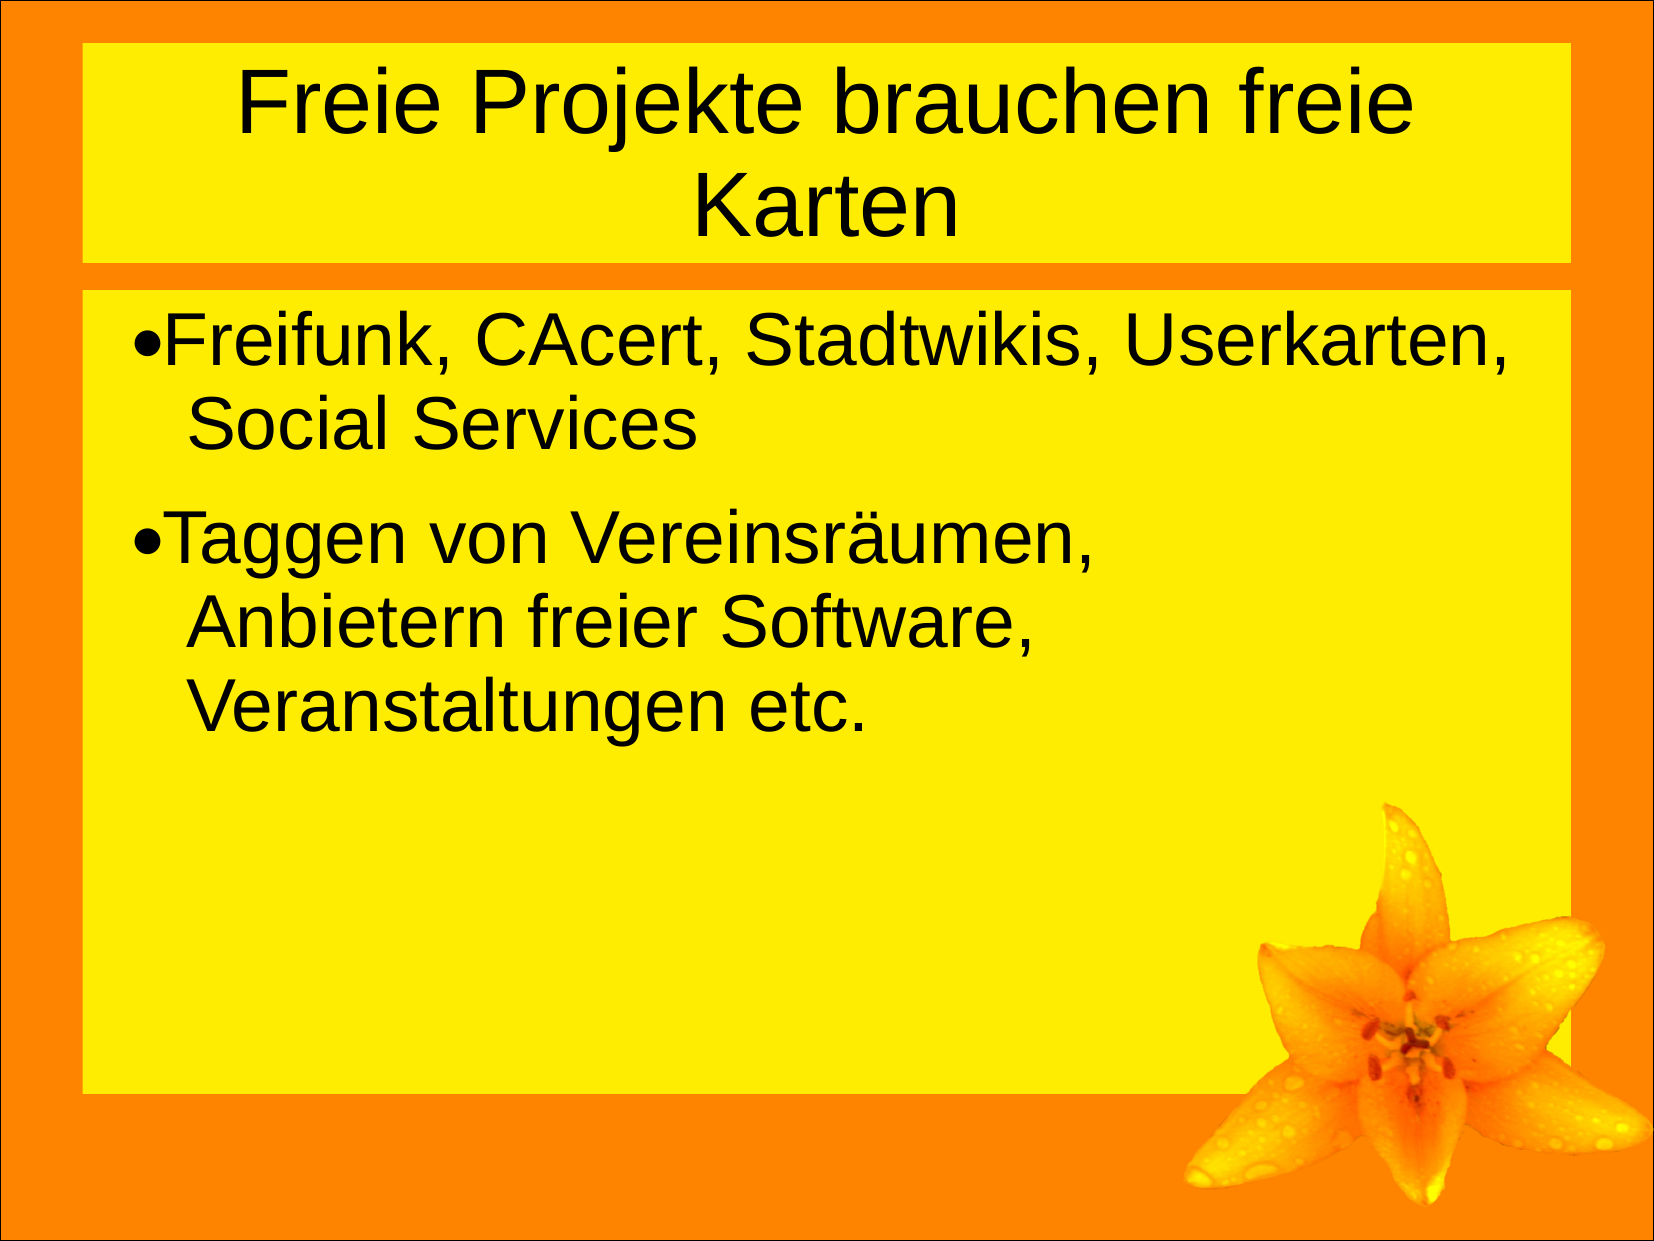

Freie Projekte brauchen freie Karten
Freifunk, CAcert, Stadtwikis, Userkarten,
Social Services
Taggen von Vereinsräumen,
Anbietern freier Software,
Veranstaltungen etc.